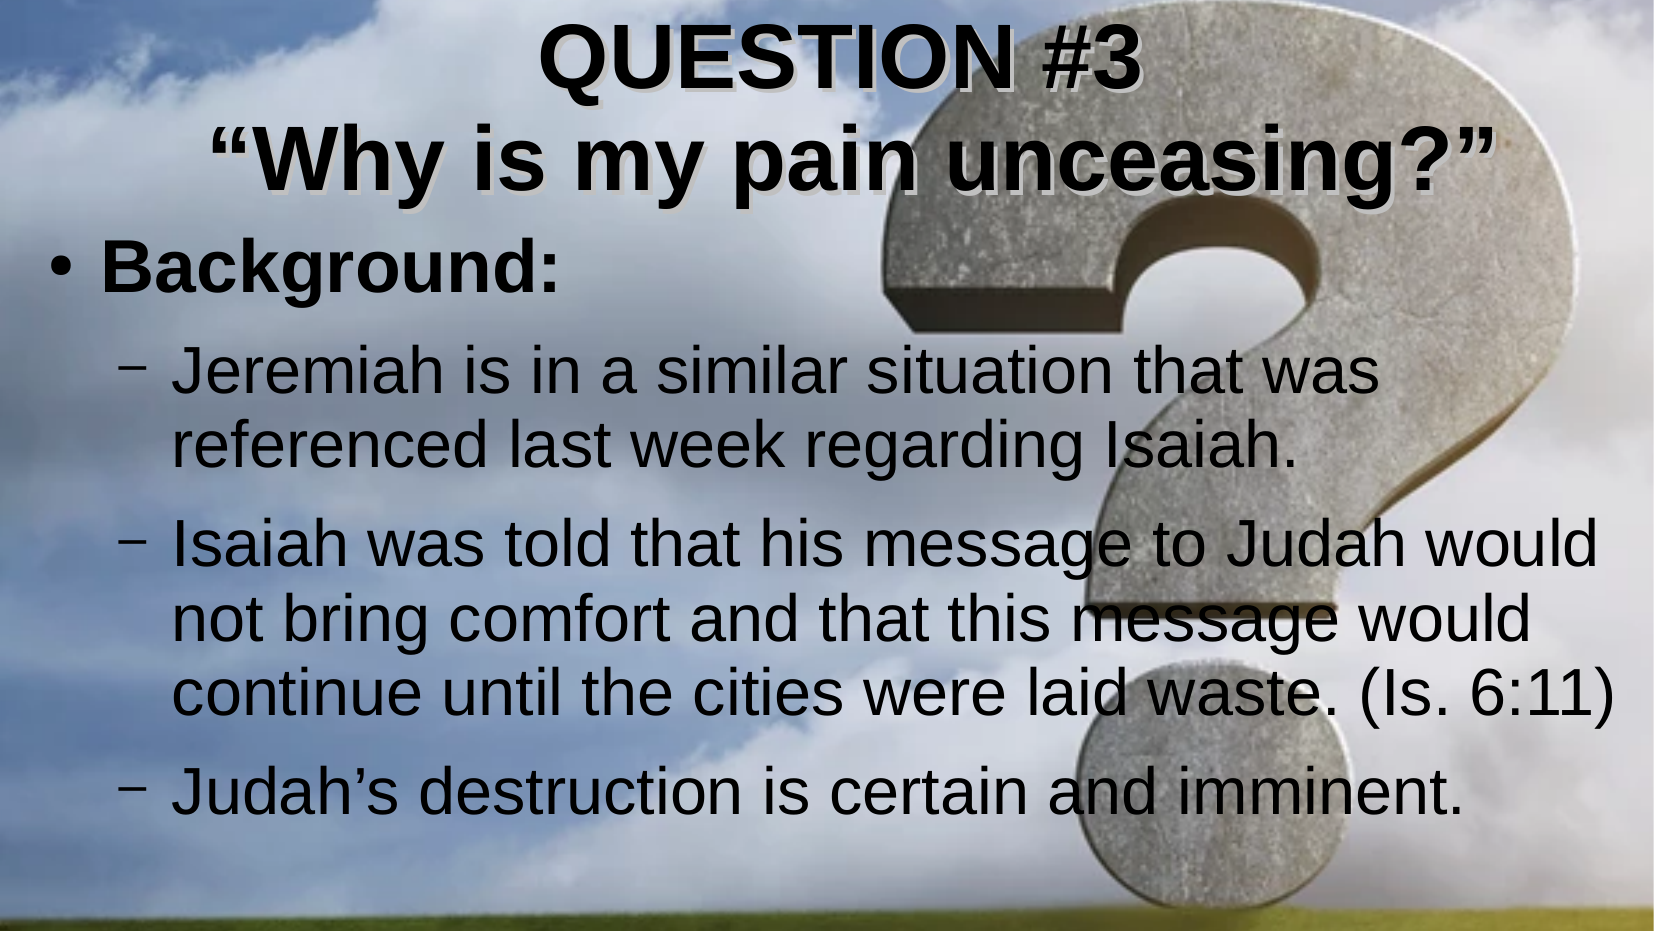

# QUESTION #3 “Why is my pain unceasing?”
Background:
Jeremiah is in a similar situation that was referenced last week regarding Isaiah.
Isaiah was told that his message to Judah would not bring comfort and that this message would continue until the cities were laid waste. (Is. 6:11)
Judah’s destruction is certain and imminent.